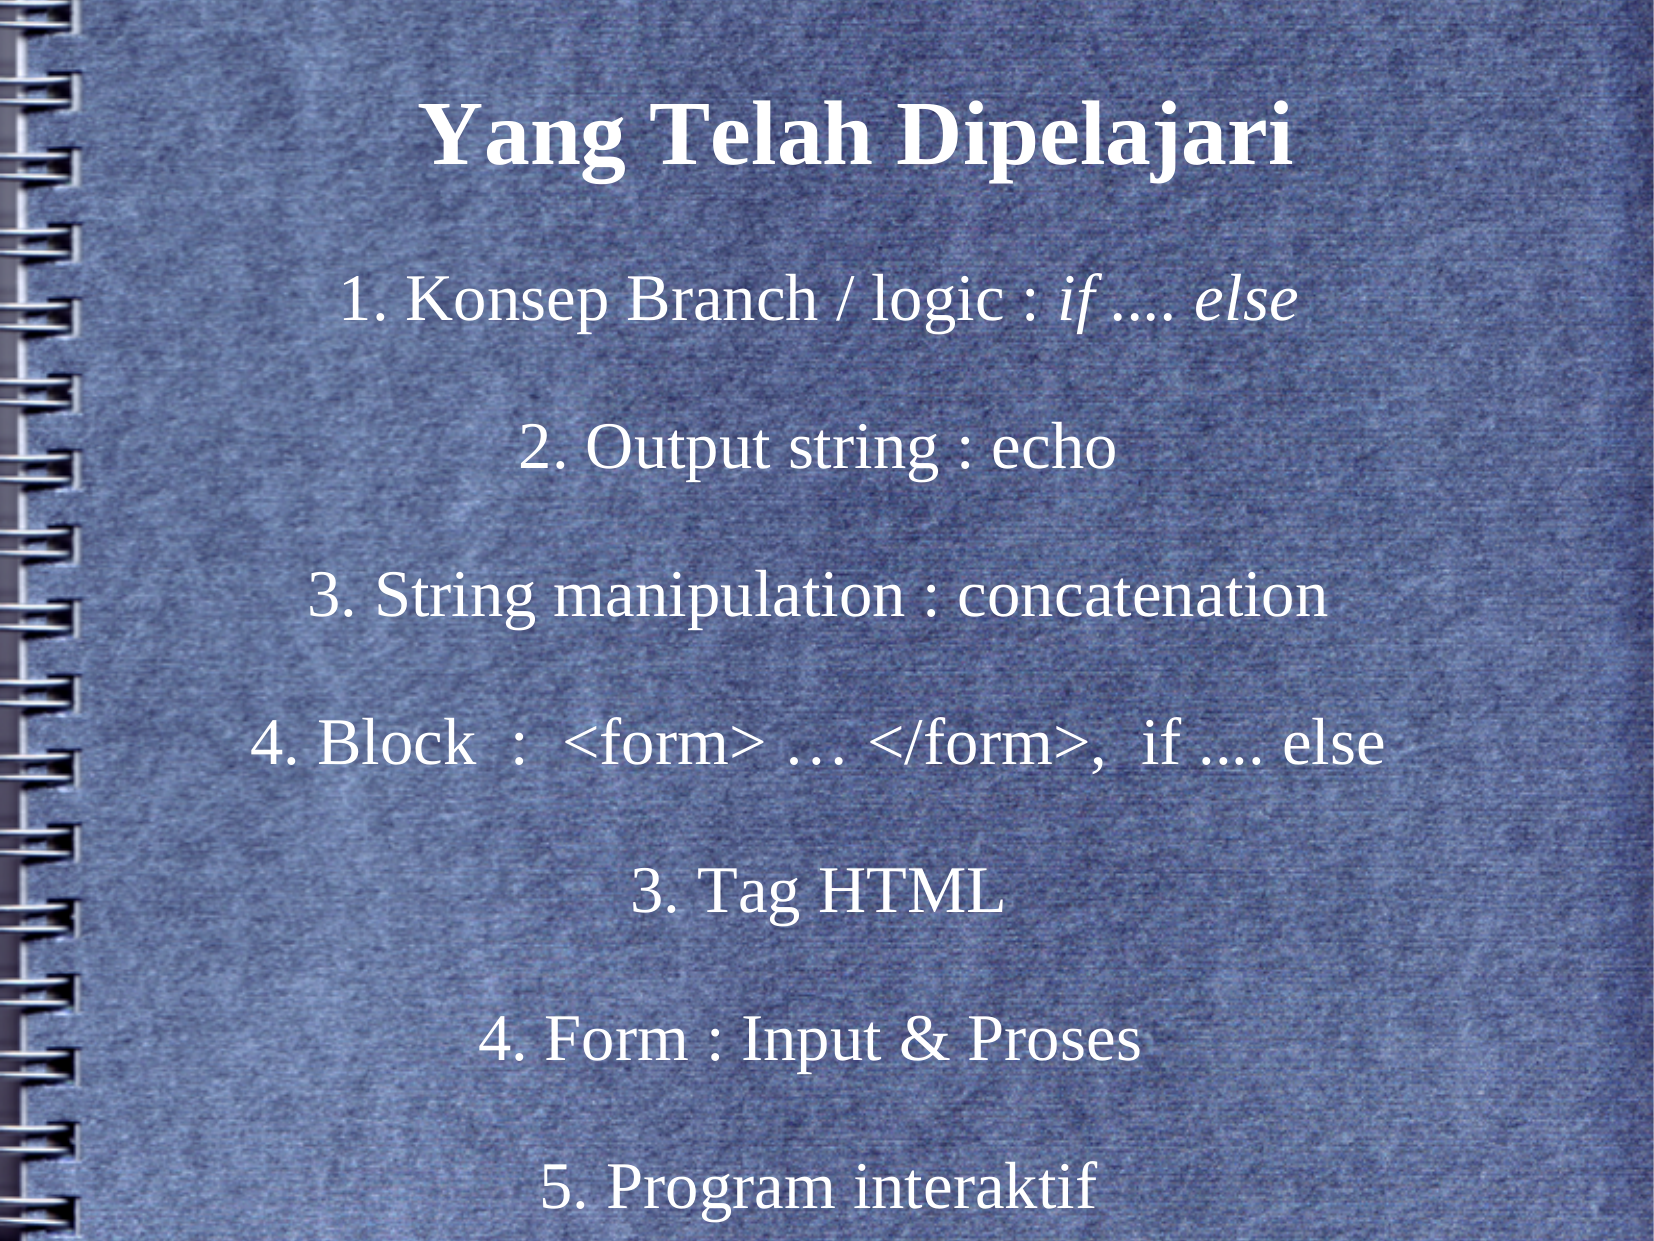

# Yang Telah Dipelajari
1. Konsep Branch / logic : if .... else
2. Output string : echo
3. String manipulation : concatenation
4. Block : <form> … </form>, if .... else
3. Tag HTML
4. Form : Input & Proses
5. Program interaktif